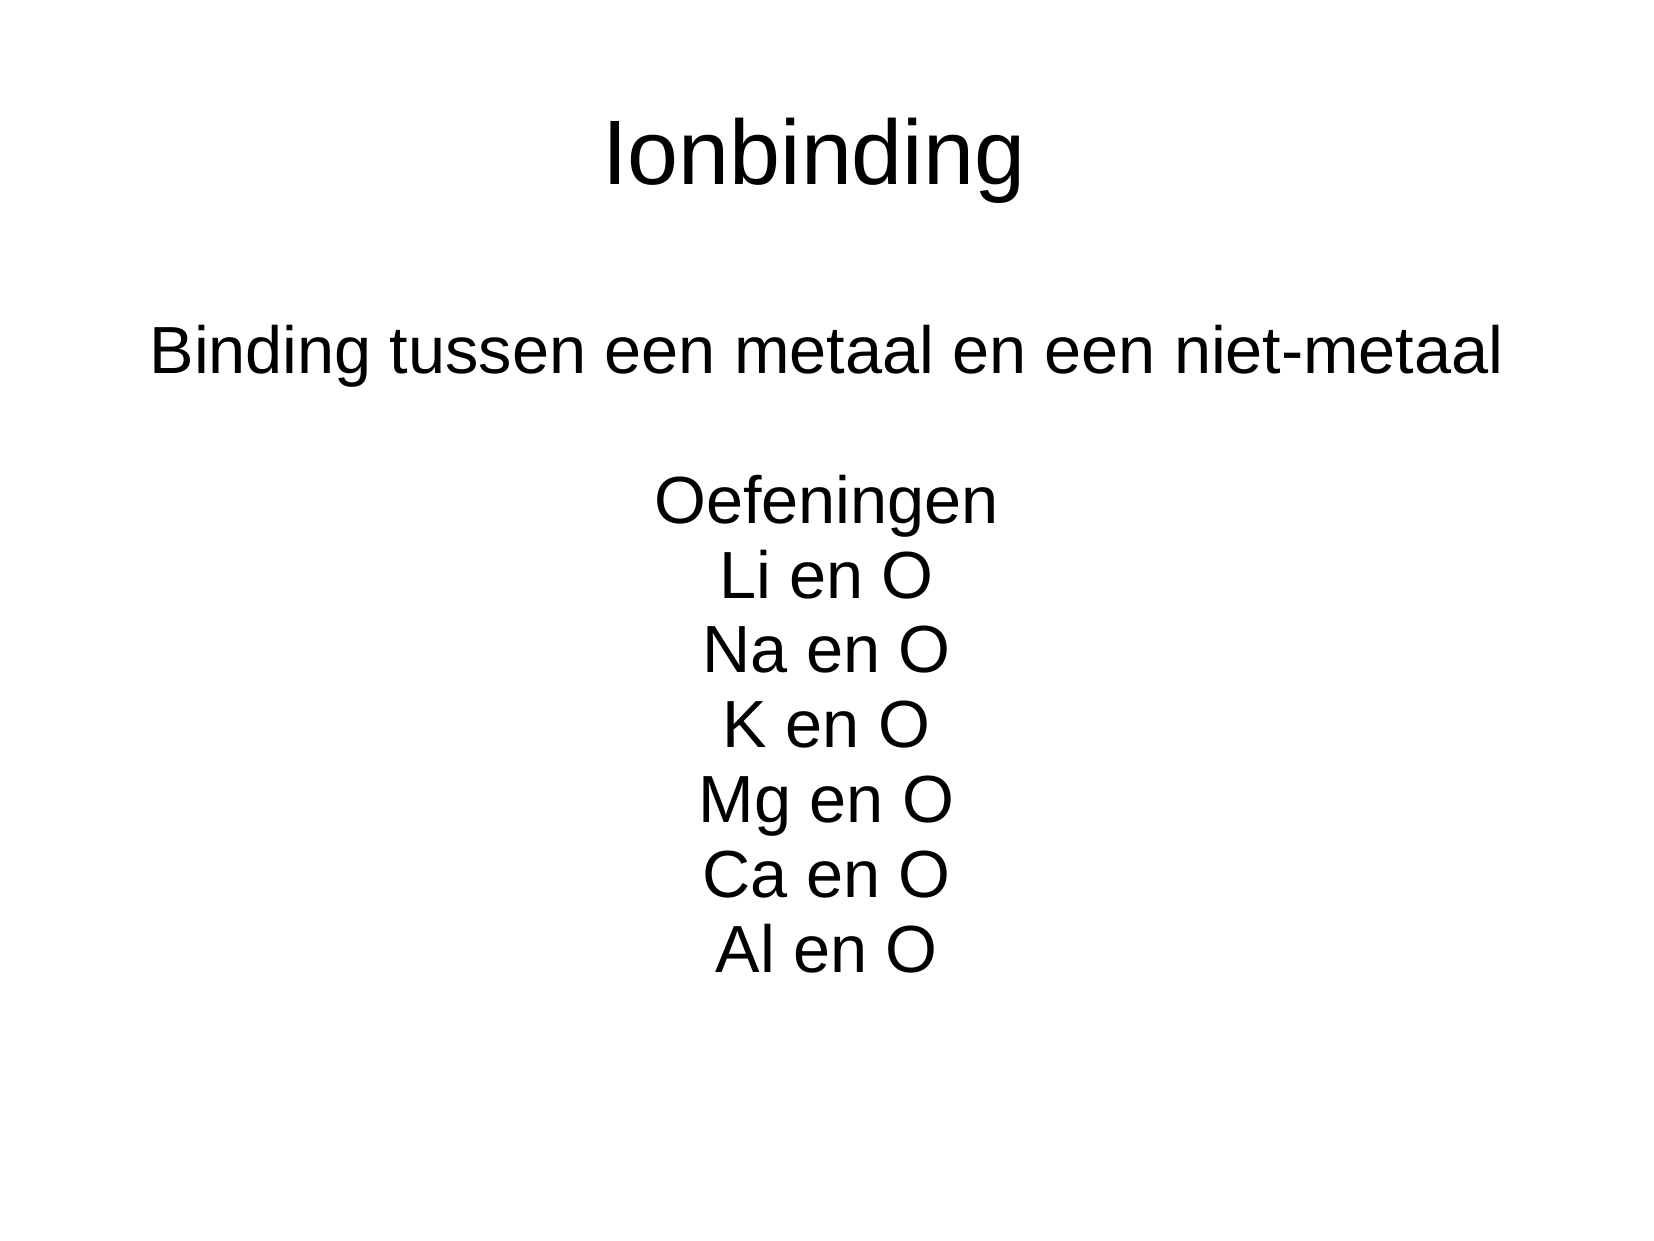

# Ionbinding
Binding tussen een metaal en een niet-metaal
Oefeningen
Li en O
Na en O
K en O
Mg en O
Ca en O
Al en O